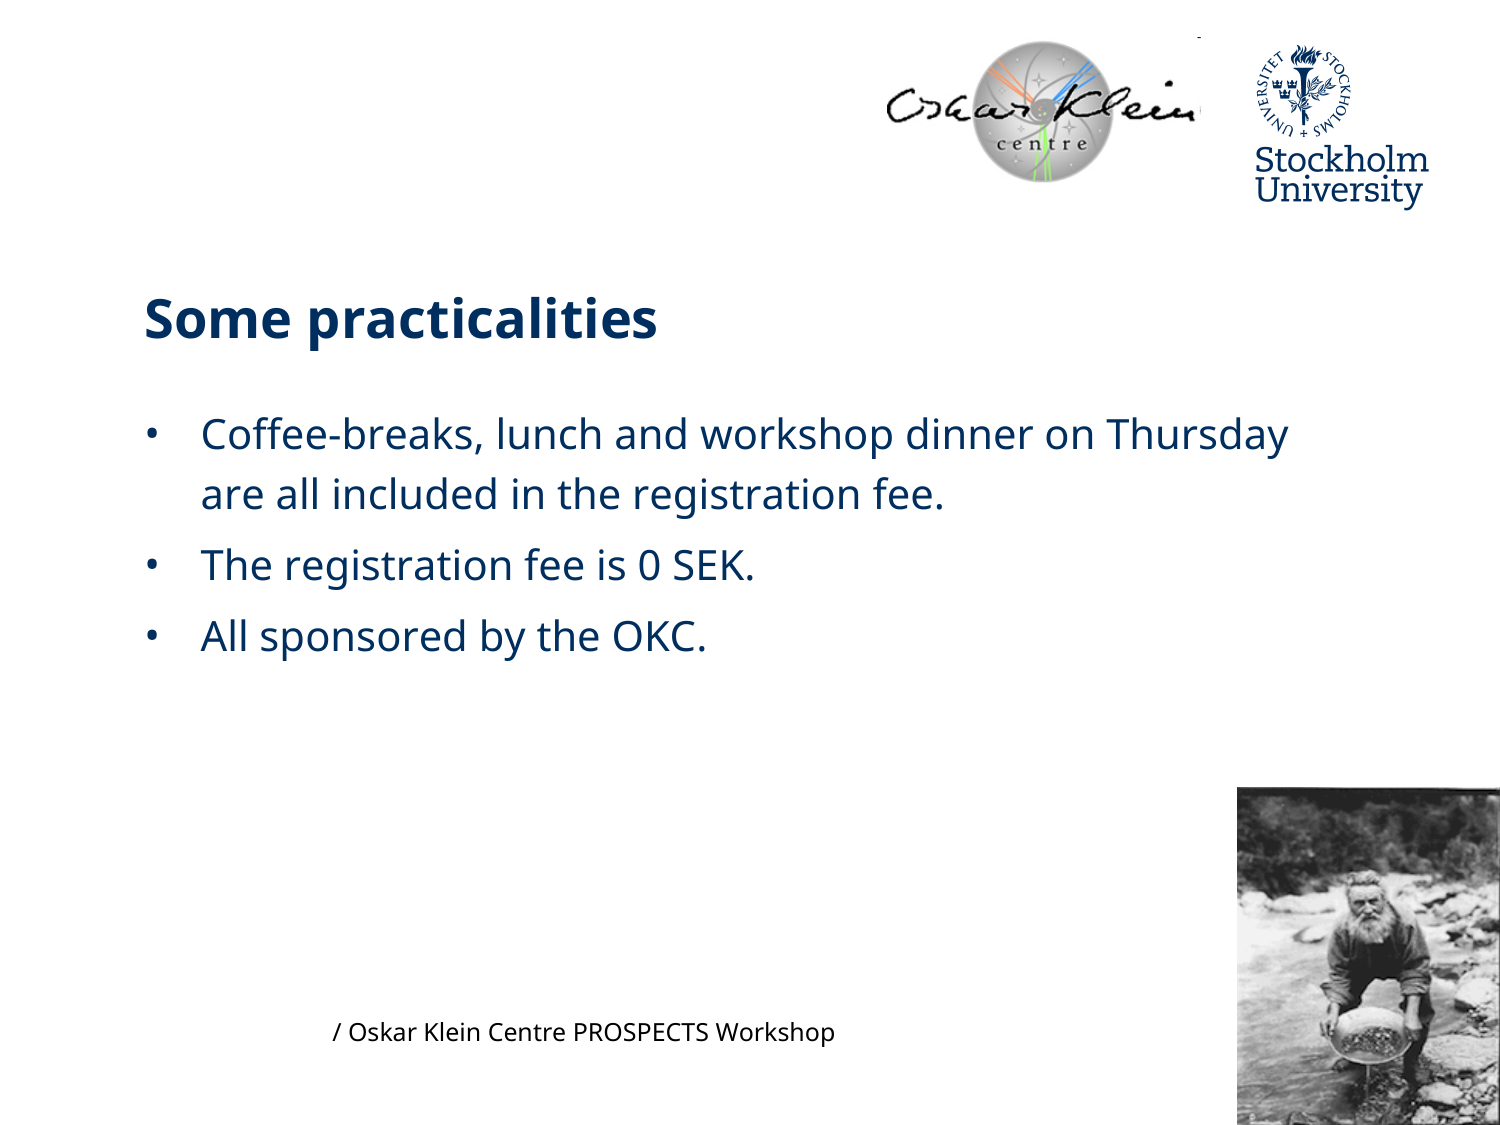

# Some practicalities
Coffee-breaks, lunch and workshop dinner on Thursday are all included in the registration fee.
The registration fee is 0 SEK.
All sponsored by the OKC.
Oskar Klein Centre PROSPECTS Workshop